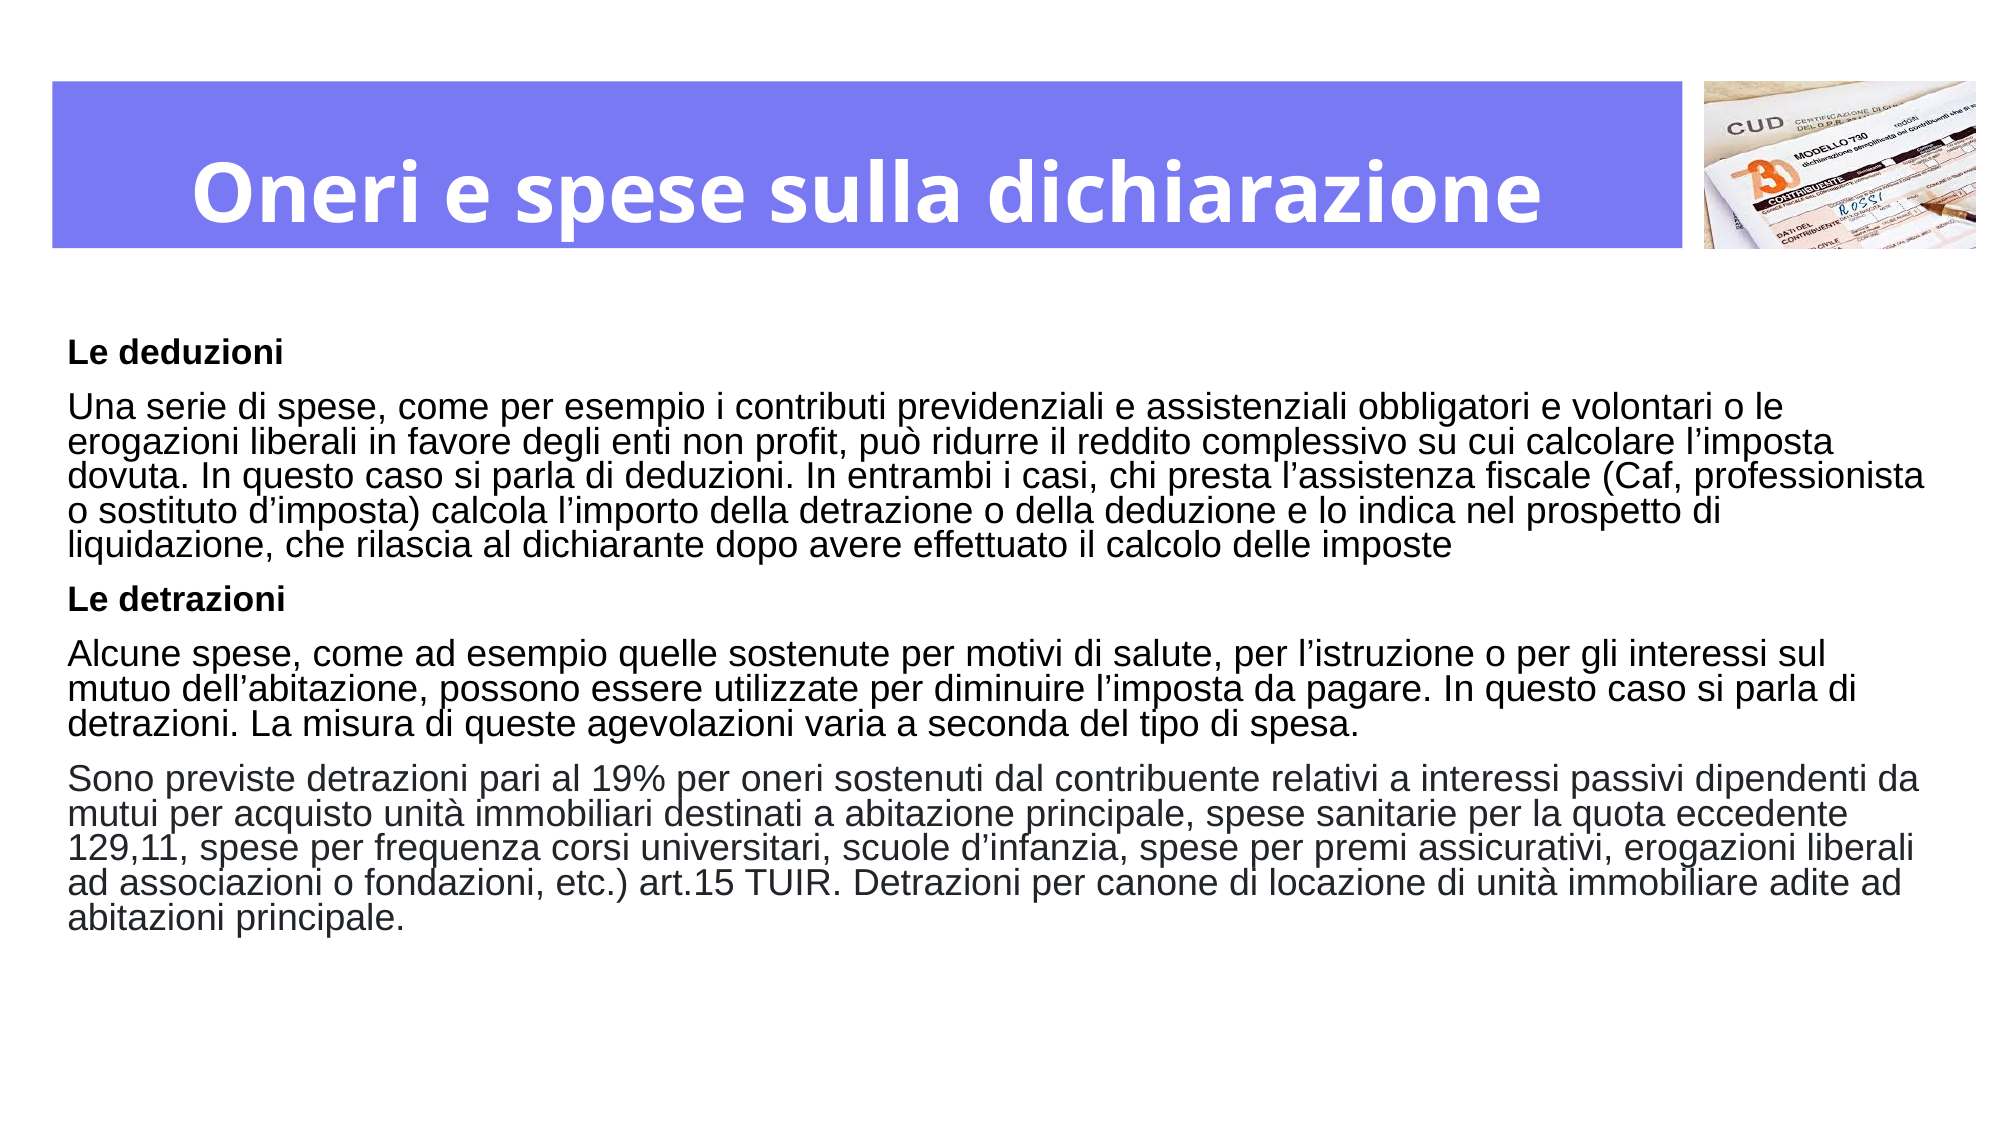

Oneri e spese sulla dichiarazione
# Le deduzioni
Una serie di spese, come per esempio i contributi previdenziali e assistenziali obbligatori e volontari o le erogazioni liberali in favore degli enti non profit, può ridurre il reddito complessivo su cui calcolare l’imposta dovuta. In questo caso si parla di deduzioni. In entrambi i casi, chi presta l’assistenza fiscale (Caf, professionista o sostituto d’imposta) calcola l’importo della detrazione o della deduzione e lo indica nel prospetto di liquidazione, che rilascia al dichiarante dopo avere effettuato il calcolo delle imposte
Le detrazioni
Alcune spese, come ad esempio quelle sostenute per motivi di salute, per l’istruzione o per gli interessi sul mutuo dell’abitazione, possono essere utilizzate per diminuire l’imposta da pagare. In questo caso si parla di detrazioni. La misura di queste agevolazioni varia a seconda del tipo di spesa.
Sono previste detrazioni pari al 19% per oneri sostenuti dal contribuente relativi a interessi passivi dipendenti da mutui per acquisto unità immobiliari destinati a abitazione principale, spese sanitarie per la quota eccedente 129,11, spese per frequenza corsi universitari, scuole d’infanzia, spese per premi assicurativi, erogazioni liberali ad associazioni o fondazioni, etc.) art.15 TUIR. Detrazioni per canone di locazione di unità immobiliare adite ad abitazioni principale.